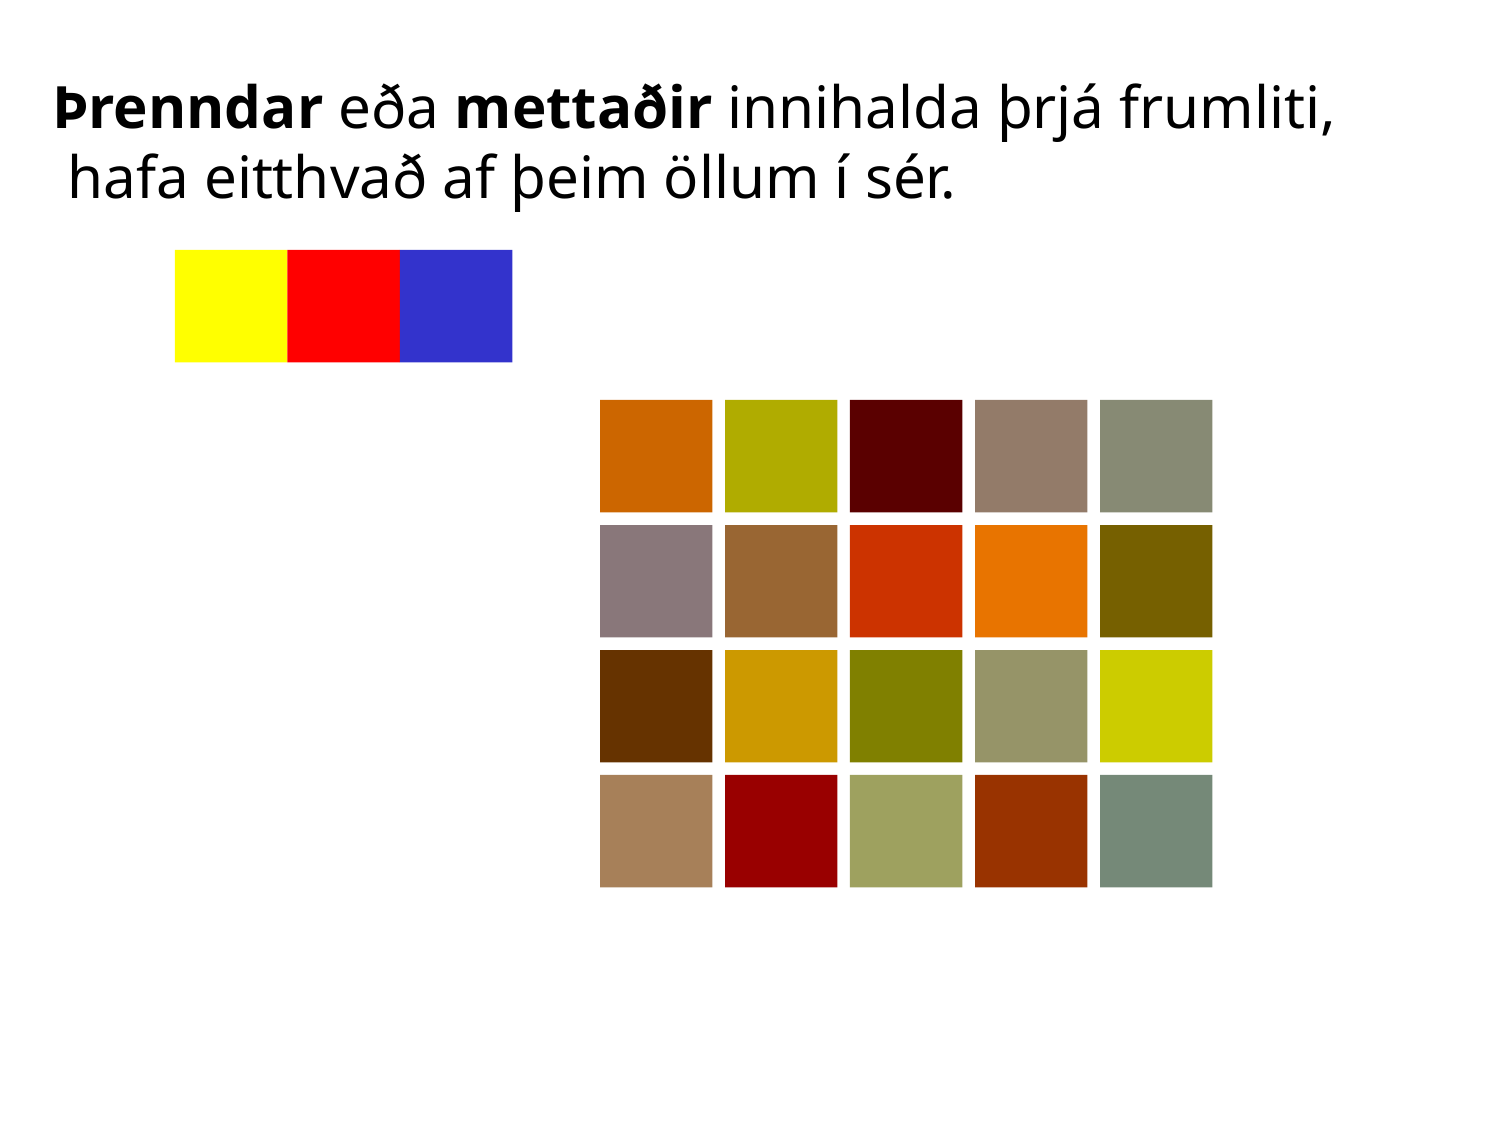

Þrenndar eða mettaðir innihalda þrjá frumliti,
 hafa eitthvað af þeim öllum í sér.